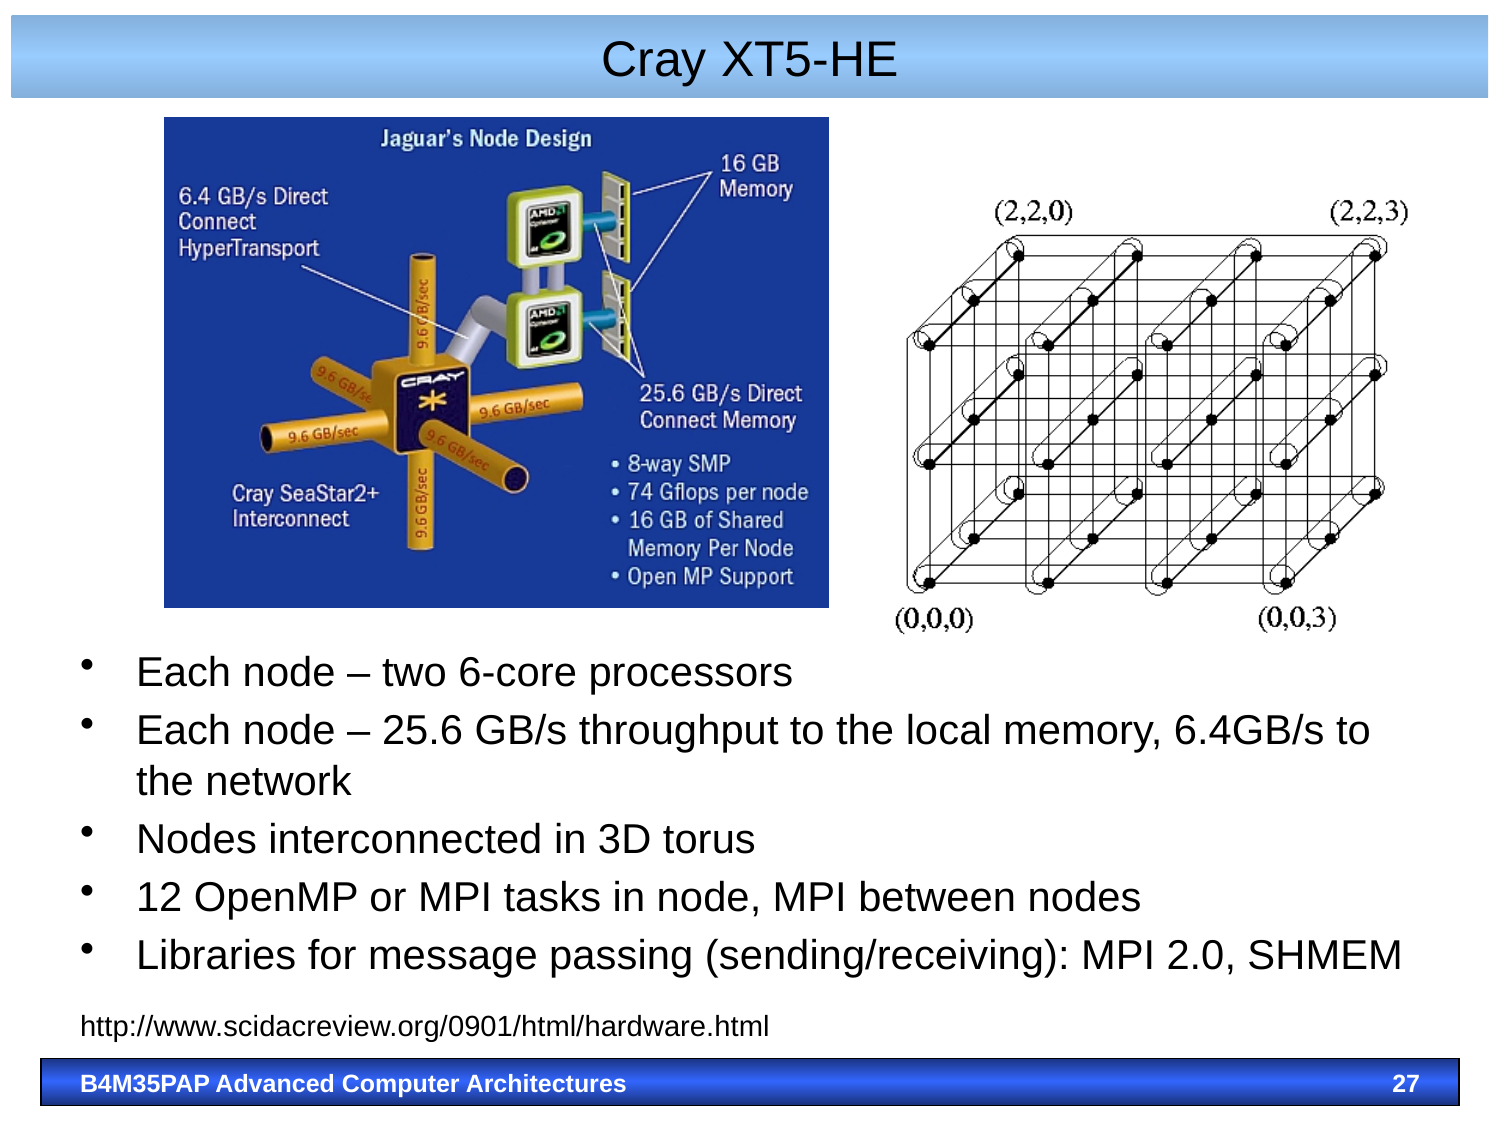

# Cray XT5-HE
Each node – two 6-core processors
Each node – 25.6 GB/s throughput to the local memory, 6.4GB/s to the network
Nodes interconnected in 3D torus
12 OpenMP or MPI tasks in node, MPI between nodes
Libraries for message passing (sending/receiving): MPI 2.0, SHMEM
http://www.scidacreview.org/0901/html/hardware.html